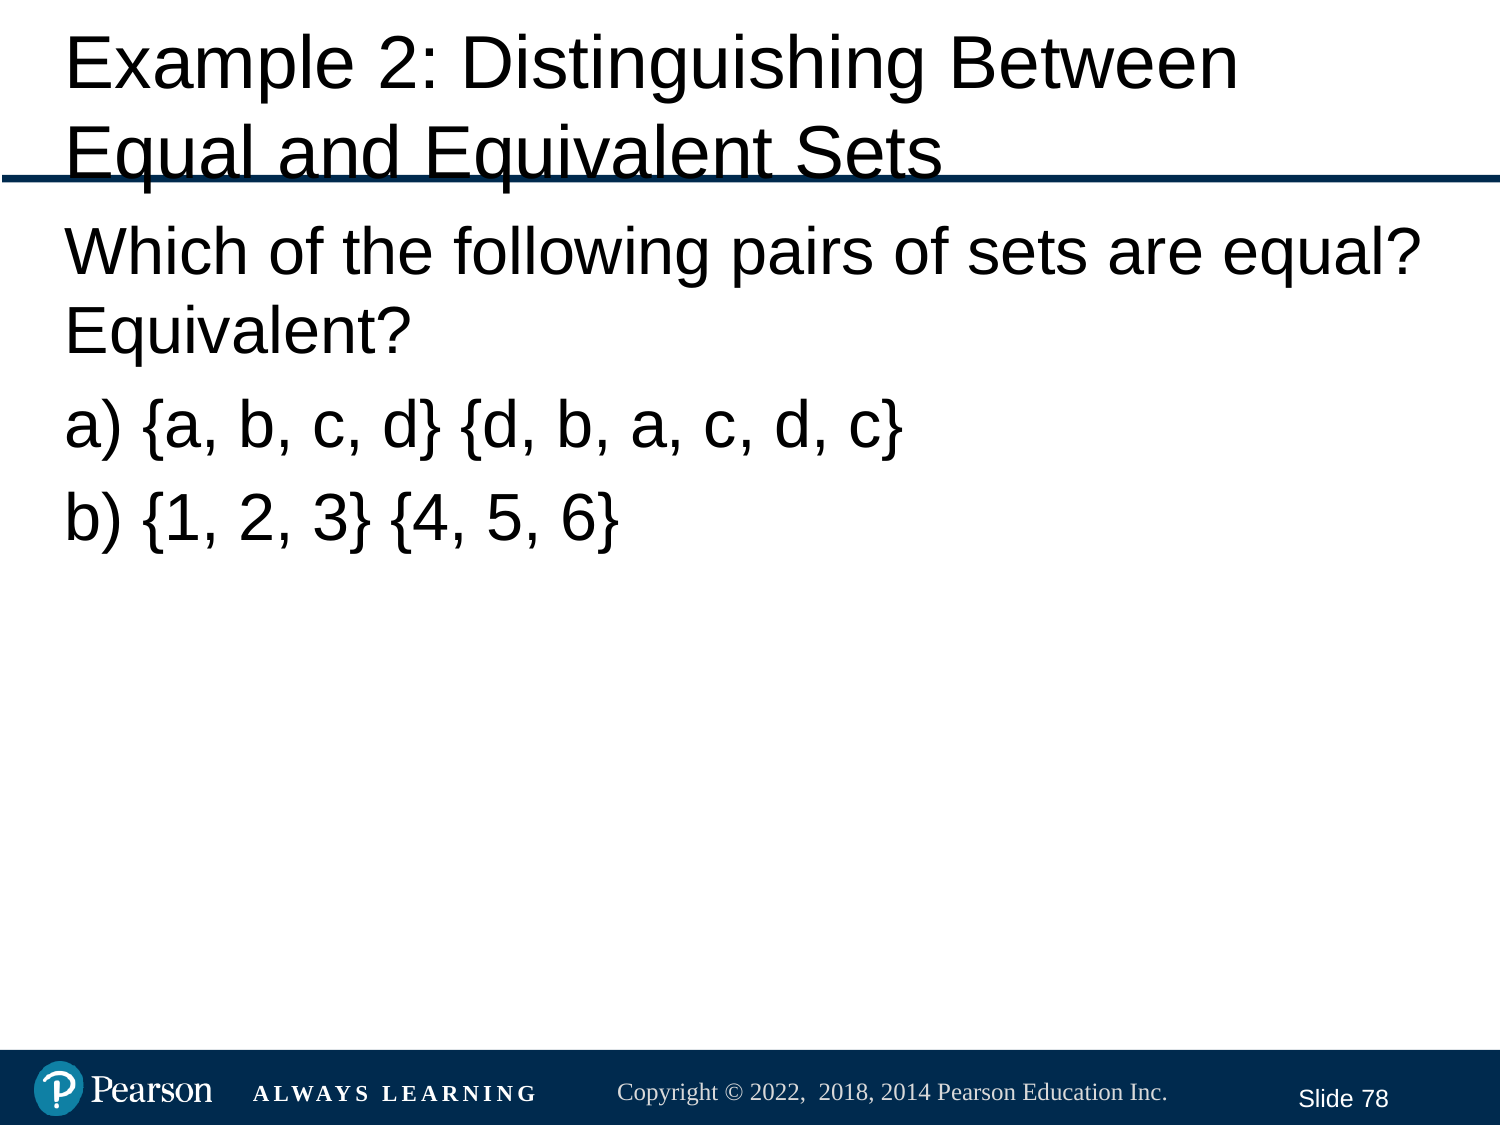

# Example 2: Distinguishing Between Equal and Equivalent Sets
Which of the following pairs of sets are equal? Equivalent?
a) {a, b, c, d} {d, b, a, c, d, c}
b) {1, 2, 3} {4, 5, 6}